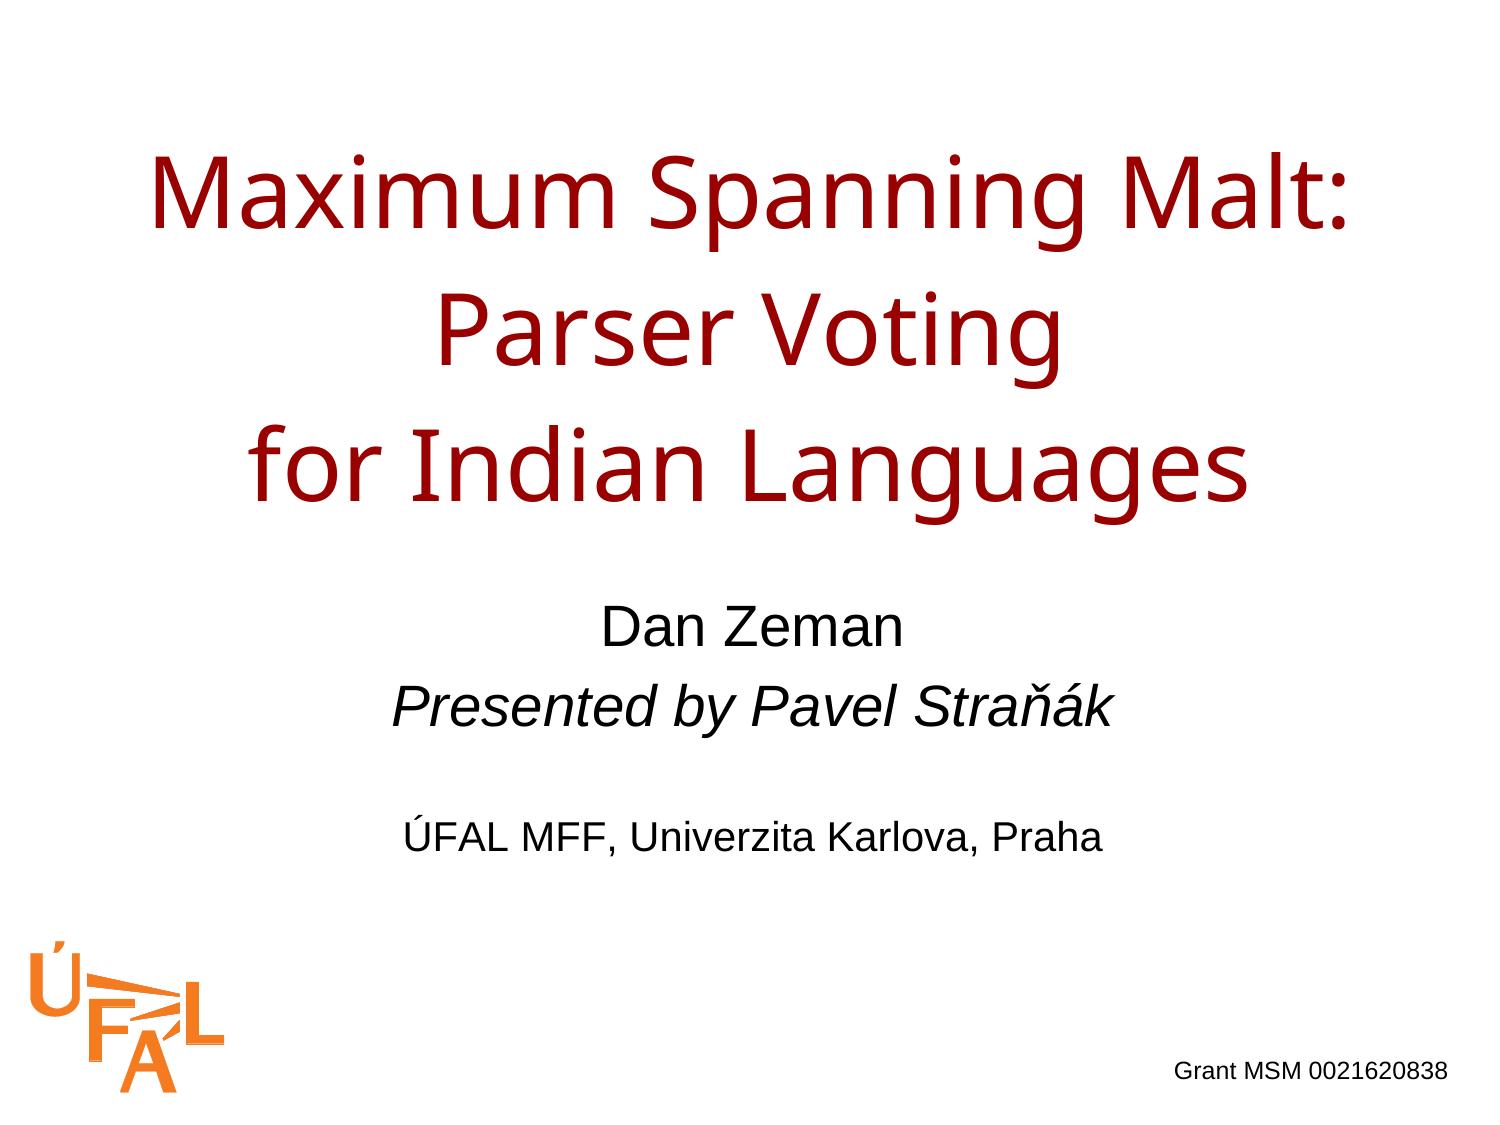

# Maximum Spanning Malt: Parser Voting for Indian Languages
Dan Zeman
Presented by Pavel Straňák
ÚFAL MFF, Univerzita Karlova, Praha
Grant MSM 0021620838